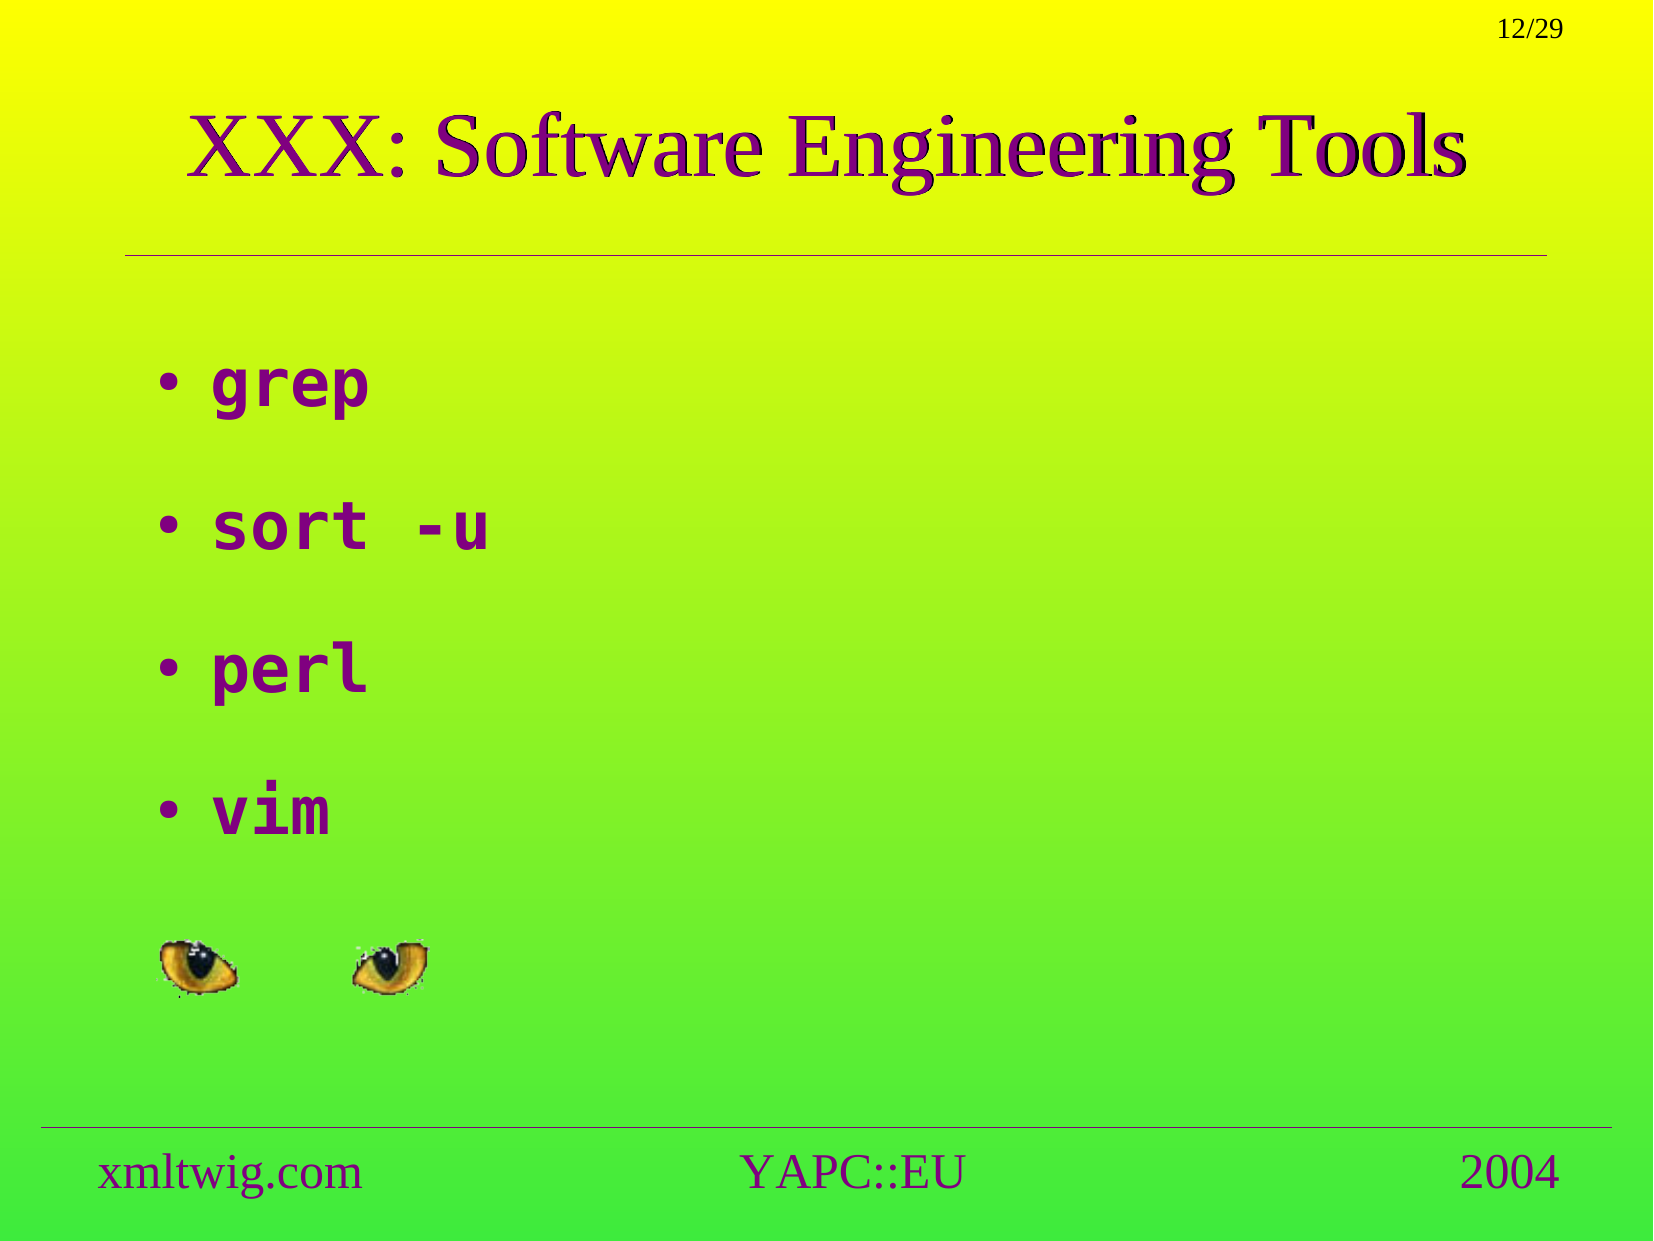

# XXX: Software Engineering Tools
grep
sort -u
perl
vim